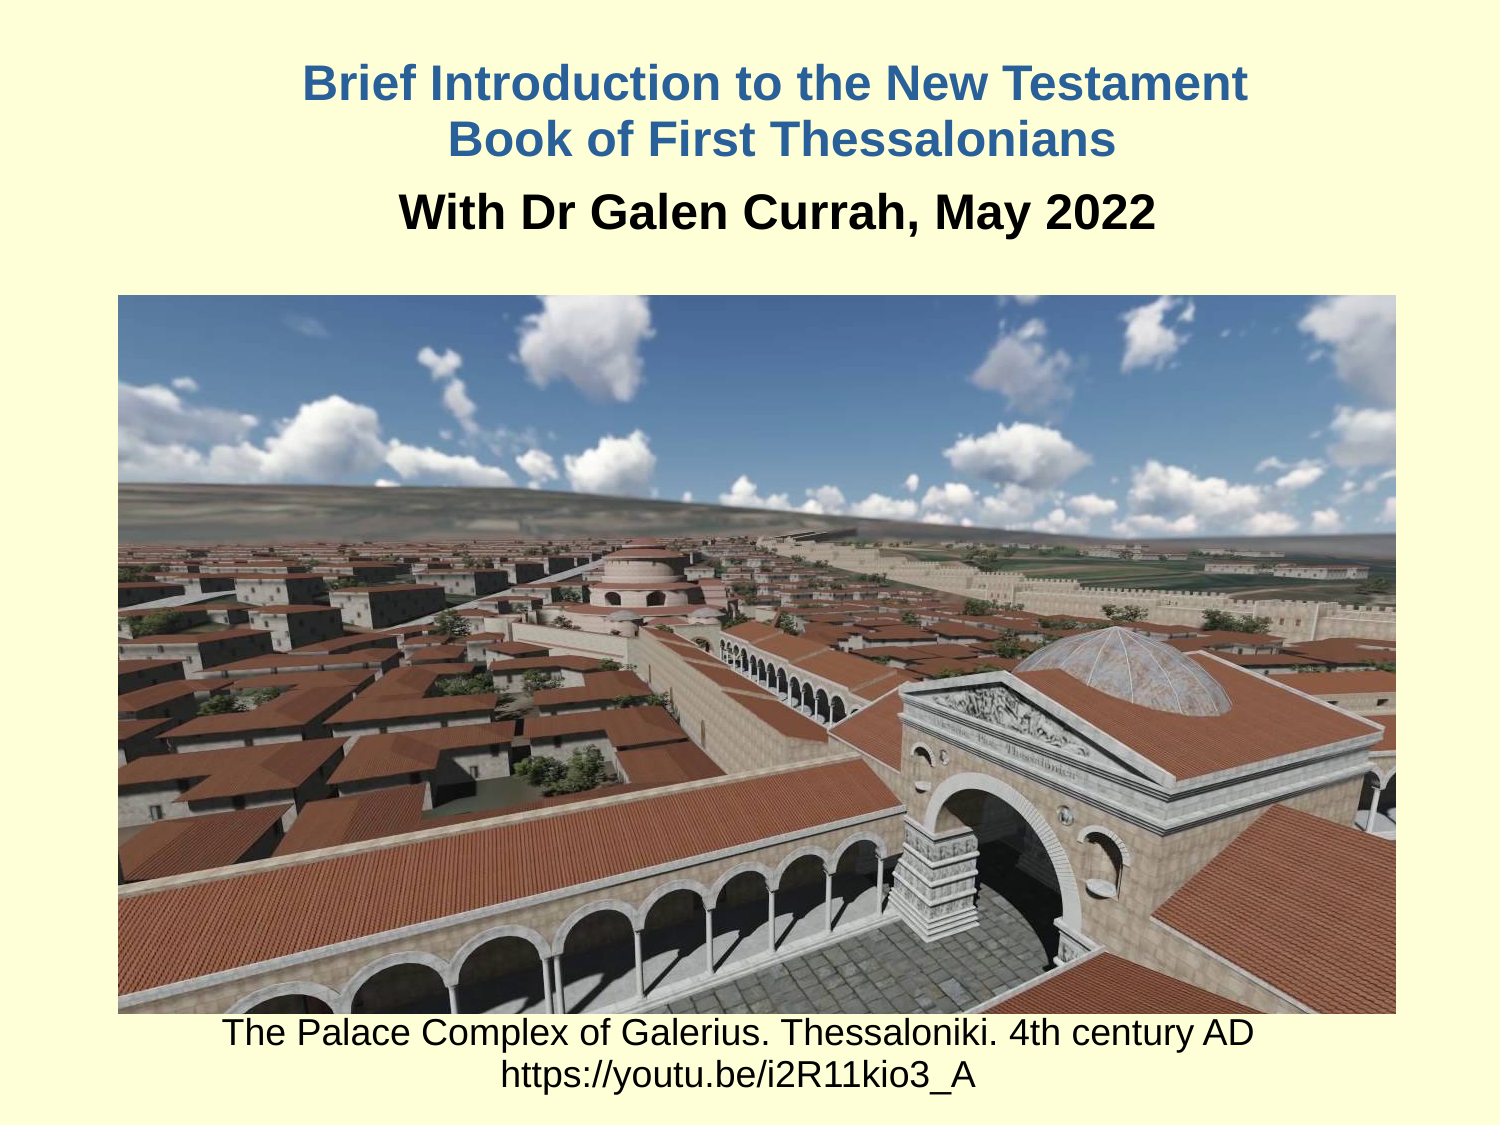

Brief Introduction to the New Testament
Book of First Thessalonians
With Dr Galen Currah, May 2022
The Palace Complex of Galerius. Thessaloniki. 4th century AD
https://youtu.be/i2R11kio3_A